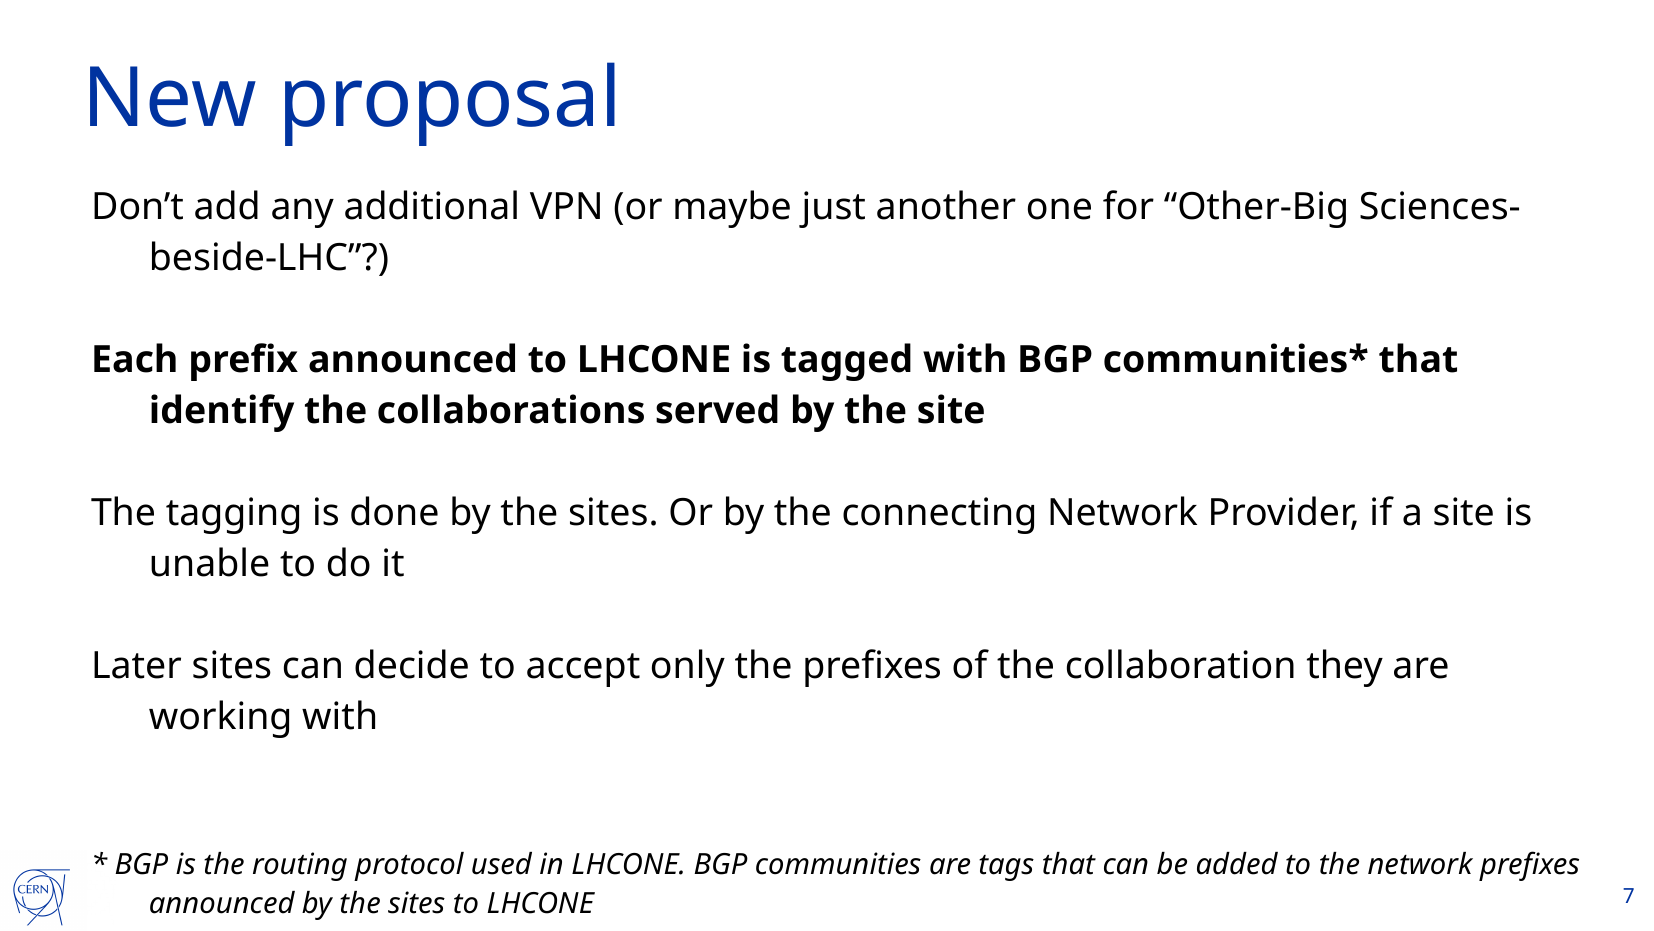

# New proposal
Don’t add any additional VPN (or maybe just another one for “Other-Big Sciences-beside-LHC”?)
Each prefix announced to LHCONE is tagged with BGP communities* that identify the collaborations served by the site
The tagging is done by the sites. Or by the connecting Network Provider, if a site is unable to do it
Later sites can decide to accept only the prefixes of the collaboration they are working with
* BGP is the routing protocol used in LHCONE. BGP communities are tags that can be added to the network prefixes announced by the sites to LHCONE